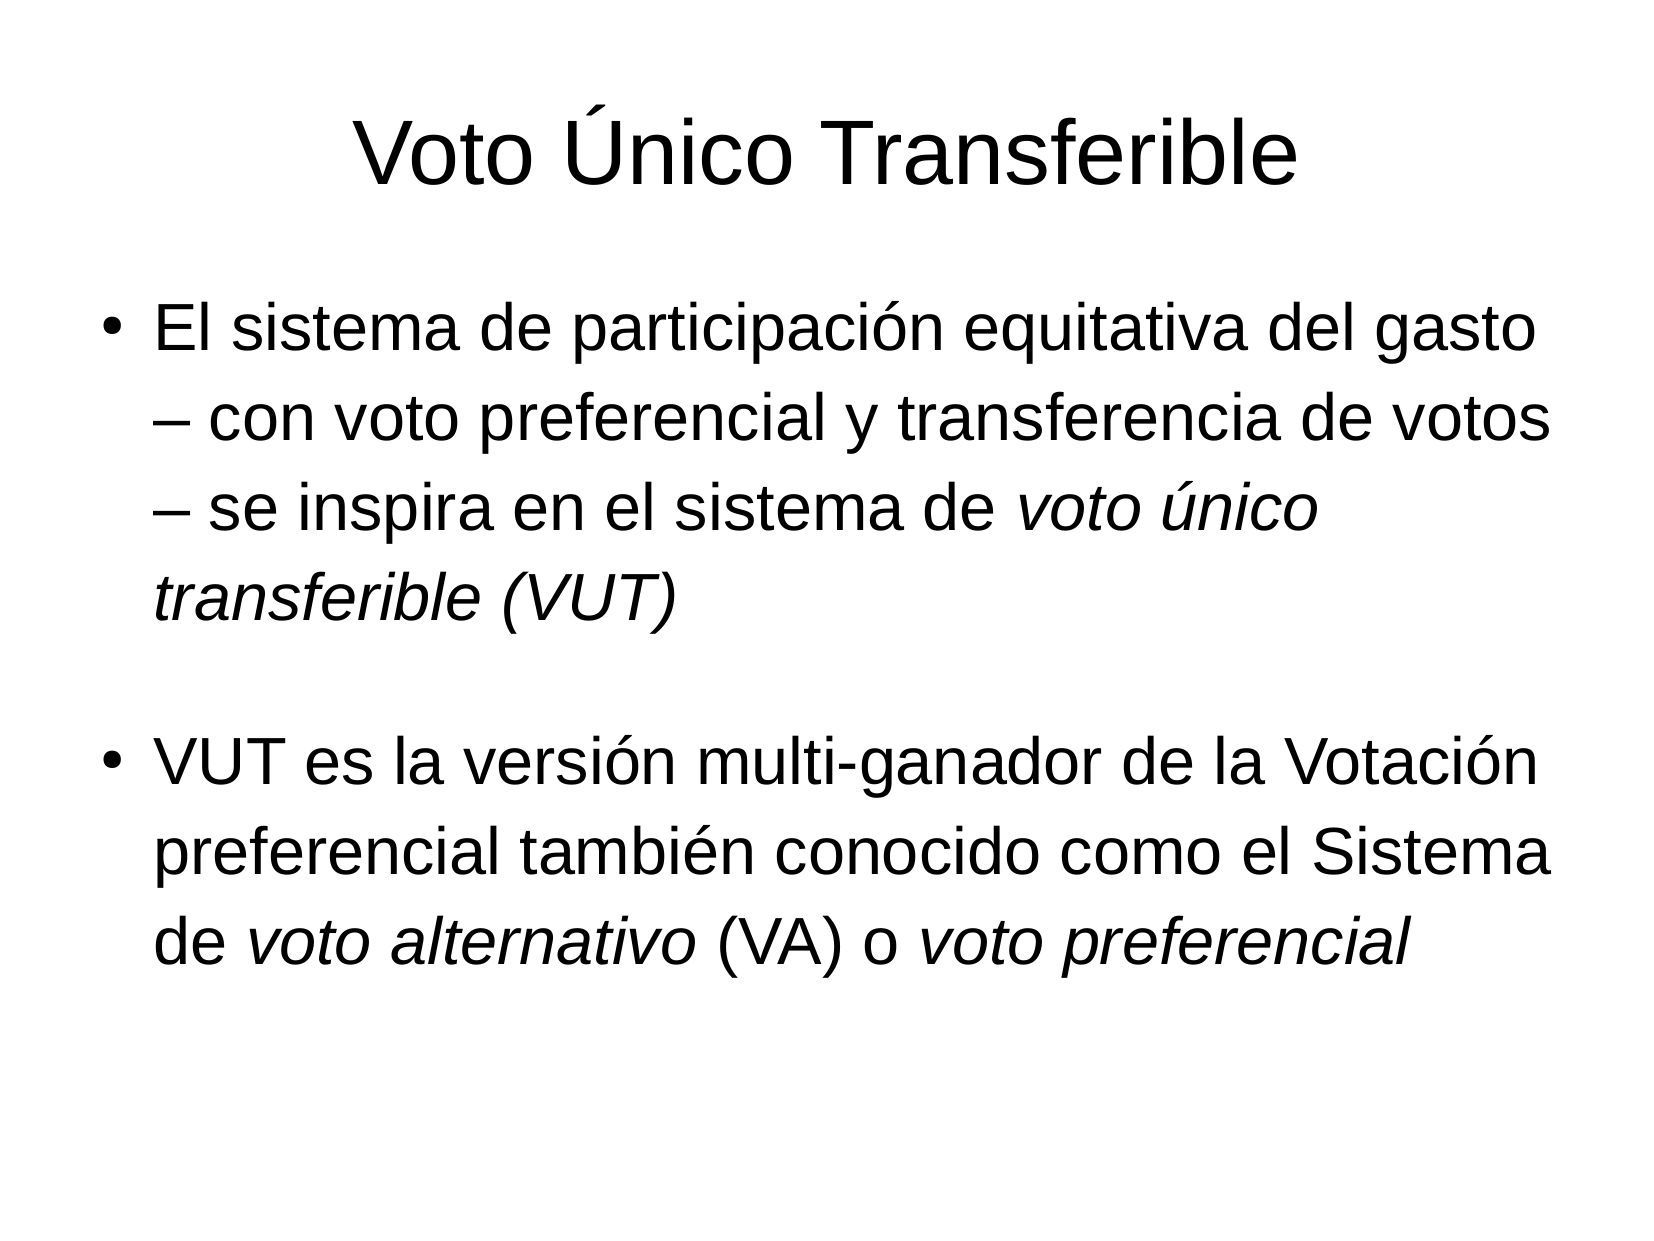

# Voto Único Transferible
El sistema de participación equitativa del gasto – con voto preferencial y transferencia de votos – se inspira en el sistema de voto único transferible (VUT)
VUT es la versión multi-ganador de la Votación preferencial también conocido como el Sistema de voto alternativo (VA) o voto preferencial